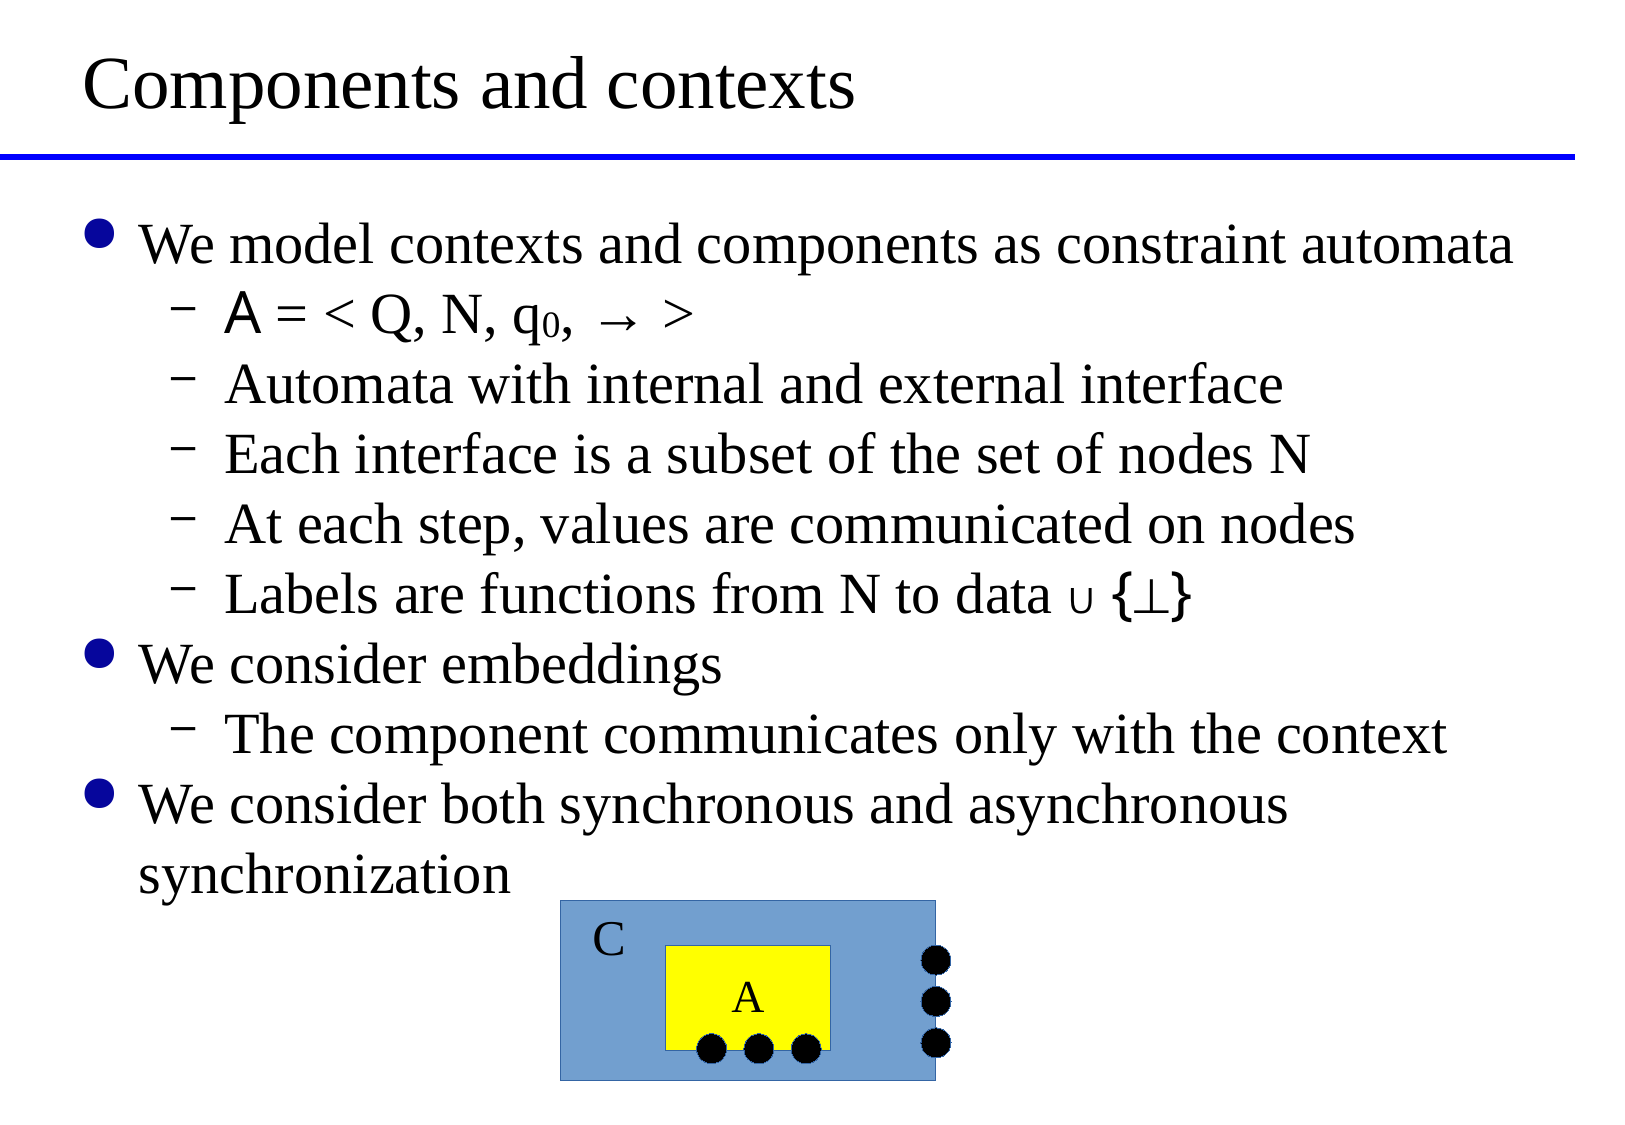

# Components and contexts
We model contexts and components as constraint automata
A = < Q, N, q0, → >
Automata with internal and external interface
Each interface is a subset of the set of nodes N
At each step, values are communicated on nodes
Labels are functions from N to data ∪ {⟂}
We consider embeddings
The component communicates only with the context
We consider both synchronous and asynchronous synchronization
C
A